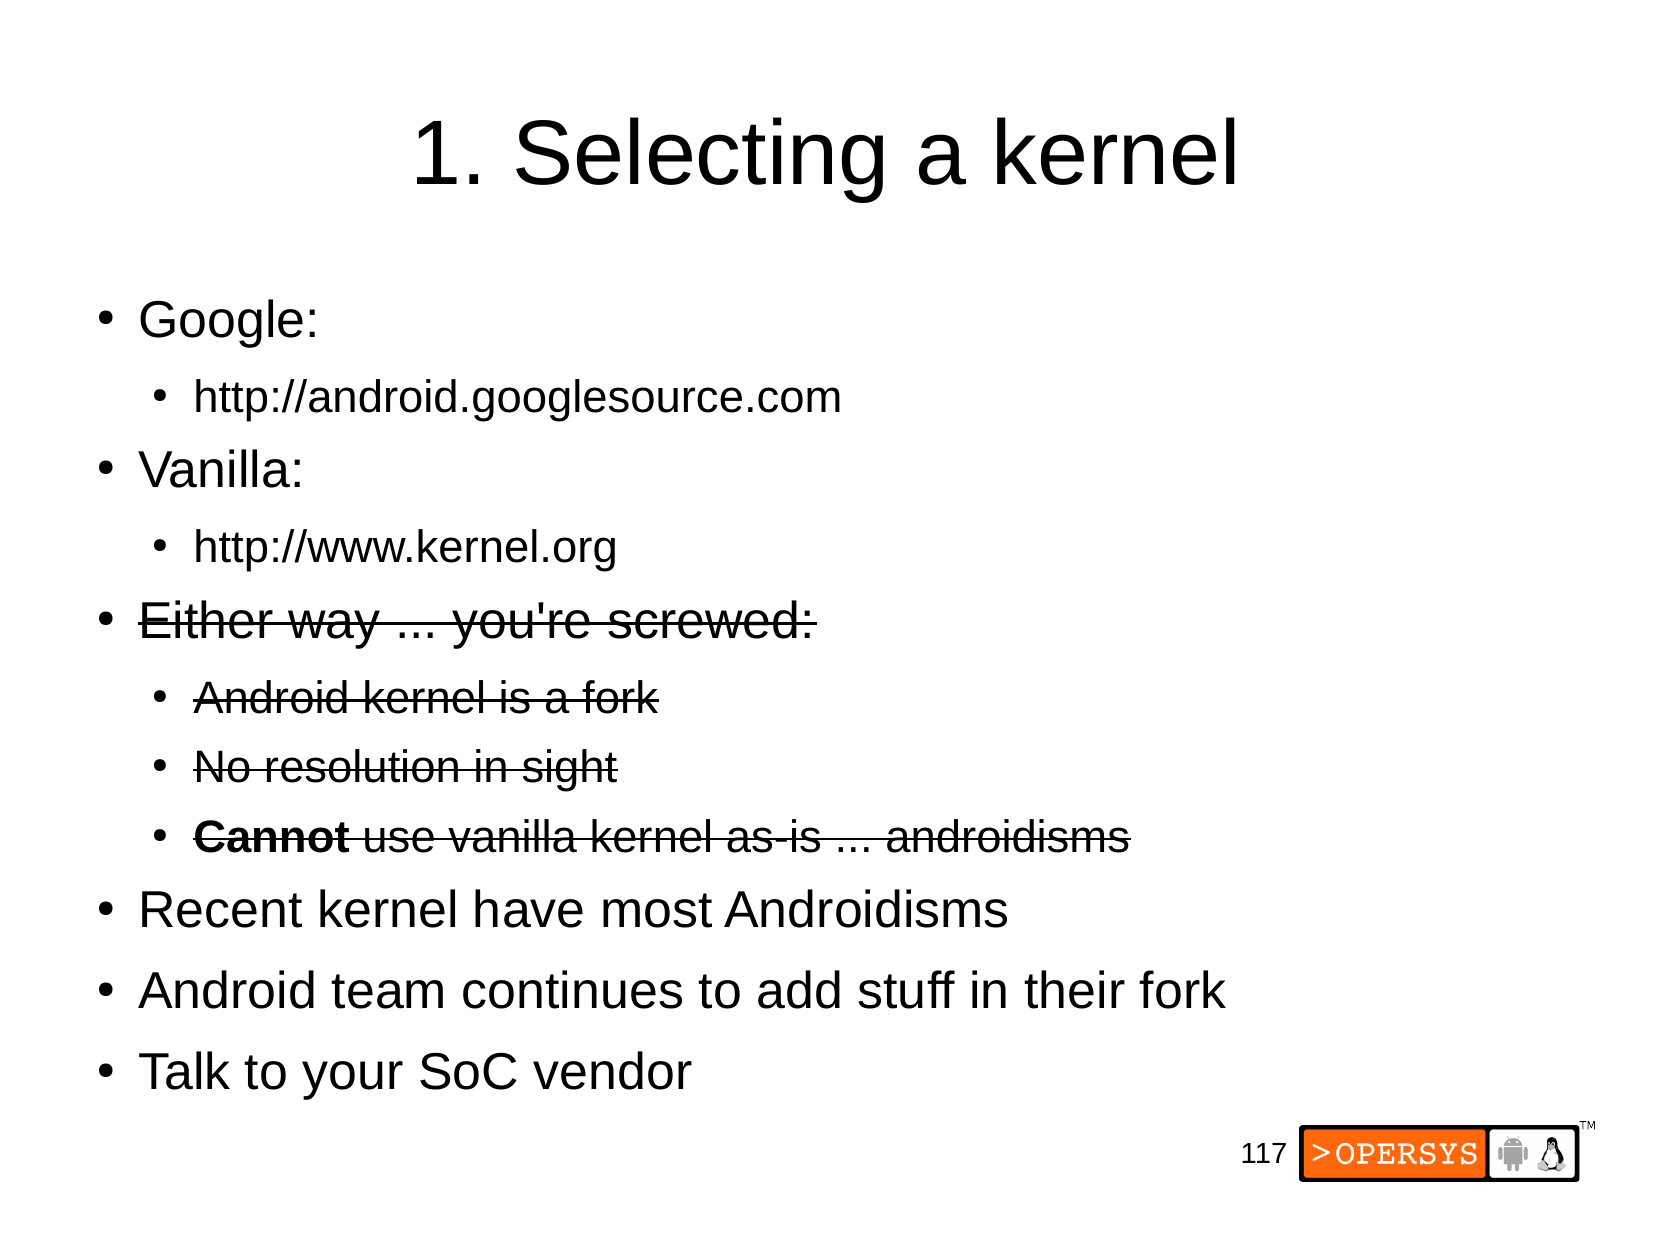

# 1. Selecting a kernel
Google:
http://android.googlesource.com
Vanilla:
http://www.kernel.org
Either way ... you're screwed:
Android kernel is a fork
No resolution in sight
Cannot use vanilla kernel as-is ... androidisms
Recent kernel have most Androidisms
Android team continues to add stuff in their fork
Talk to your SoC vendor